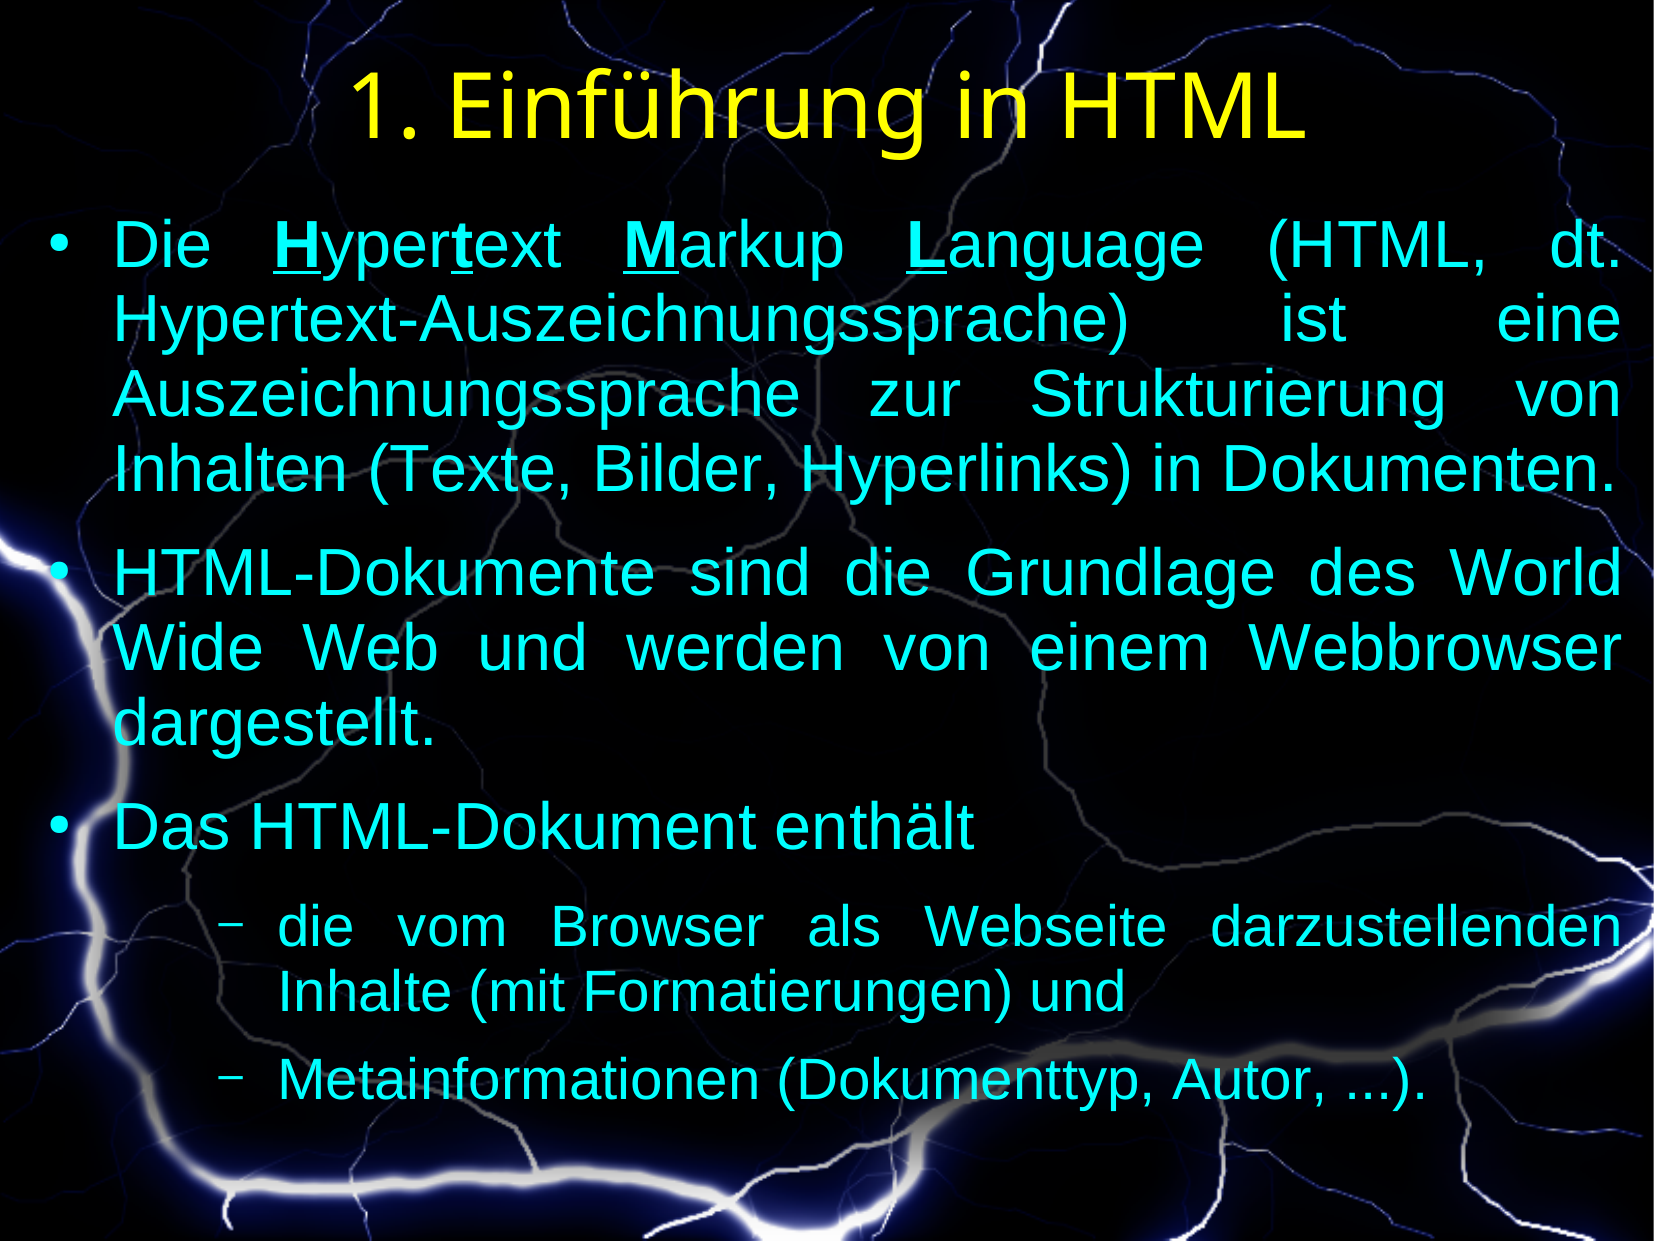

# 1. Einführung in HTML
Die Hypertext Markup Language (HTML, dt. Hypertext-Auszeichnungssprache) ist eine Auszeichnungssprache zur Strukturierung von Inhalten (Texte, Bilder, Hyperlinks) in Dokumenten.
HTML-Dokumente sind die Grundlage des World Wide Web und werden von einem Webbrowser dargestellt.
Das HTML-Dokument enthält
die vom Browser als Webseite darzustellenden Inhalte (mit Formatierungen) und
Metainformationen (Dokumenttyp, Autor, ...).